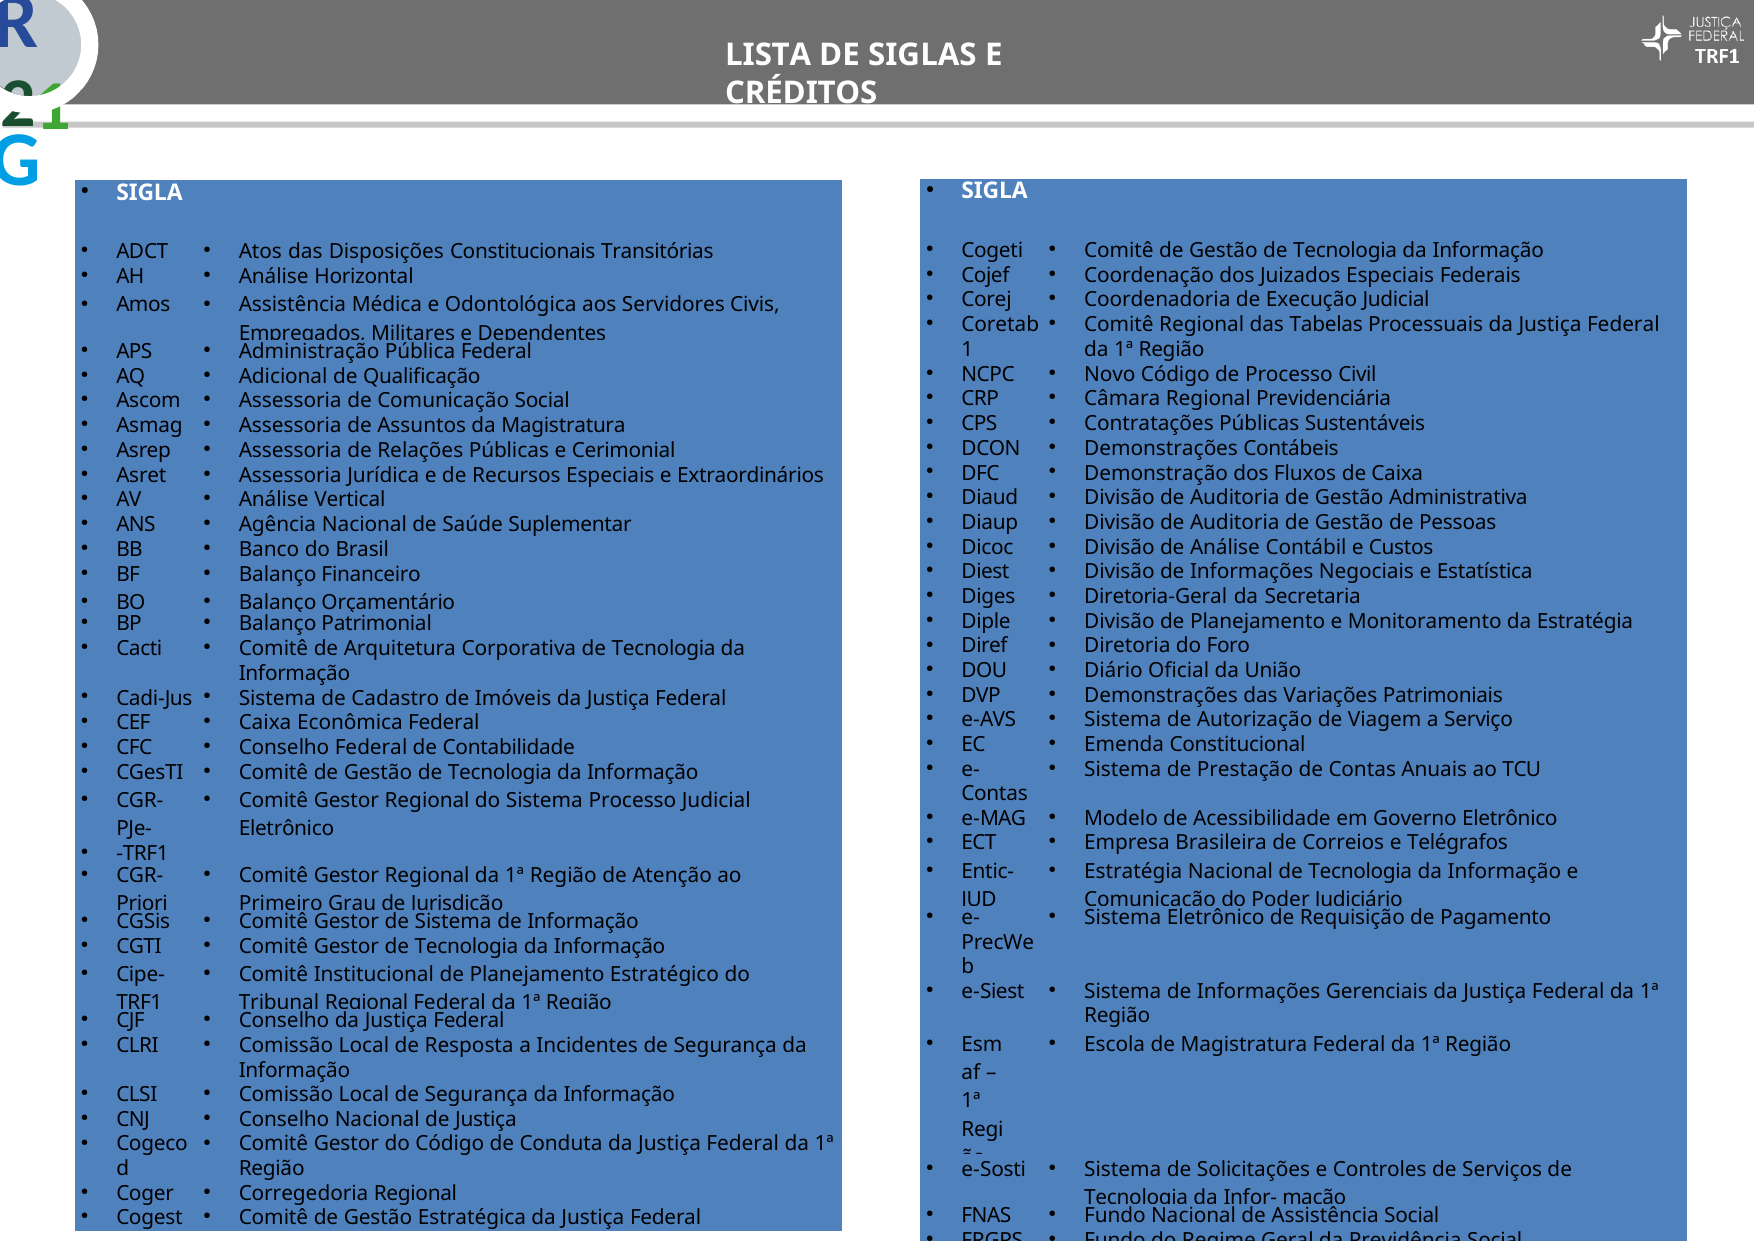

# RG
21
LISTA DE SIGLAS E CRÉDITOS
| SIGLA | |
| --- | --- |
| Cogeti | Comitê de Gestão de Tecnologia da Informação |
| Cojef | Coordenação dos Juizados Especiais Federais |
| Corej | Coordenadoria de Execução Judicial |
| Coretab 1 | Comitê Regional das Tabelas Processuais da Justiça Federal da 1ª Região |
| NCPC | Novo Código de Processo Civil |
| CRP | Câmara Regional Previdenciária |
| CPS | Contratações Públicas Sustentáveis |
| DCON | Demonstrações Contábeis |
| DFC | Demonstração dos Fluxos de Caixa |
| Diaud | Divisão de Auditoria de Gestão Administrativa |
| Diaup | Divisão de Auditoria de Gestão de Pessoas |
| Dicoc | Divisão de Análise Contábil e Custos |
| Diest | Divisão de Informações Negociais e Estatística |
| Diges | Diretoria-Geral da Secretaria |
| Diple | Divisão de Planejamento e Monitoramento da Estratégia |
| Diref | Diretoria do Foro |
| DOU | Diário Oficial da União |
| DVP | Demonstrações das Variações Patrimoniais |
| e-AVS | Sistema de Autorização de Viagem a Serviço |
| EC | Emenda Constitucional |
| e-Contas | Sistema de Prestação de Contas Anuais ao TCU |
| e-MAG | Modelo de Acessibilidade em Governo Eletrônico |
| ECT | Empresa Brasileira de Correios e Telégrafos |
| Entic-JUD | Estratégia Nacional de Tecnologia da Informação e Comunicação do Poder Judiciário |
| e-PrecWeb | Sistema Eletrônico de Requisição de Pagamento |
| e-Siest | Sistema de Informações Gerenciais da Justiça Federal da 1ª Região |
| Esmaf – 1ª Região | Escola de Magistratura Federal da 1ª Região |
| e-Sosti | Sistema de Solicitações e Controles de Serviços de Tecnologia da Infor- mação |
| FNAS | Fundo Nacional de Assistência Social |
| FRGPS | Fundo do Regime Geral da Previdência Social |
| Funasa | Fundação Nacional de Saúde |
| GAJ | Gratificação de Atividade Judiciária |
| Iasa | Índice de Acompanhamento da Sustentabilidade na Administração |
| SIGLA | |
| --- | --- |
| ADCT | Atos das Disposições Constitucionais Transitórias |
| AH | Análise Horizontal |
| Amos | Assistência Médica e Odontológica aos Servidores Civis, Empregados, Militares e Dependentes |
| APS | Administração Pública Federal |
| AQ | Adicional de Qualificação |
| Ascom | Assessoria de Comunicação Social |
| Asmag | Assessoria de Assuntos da Magistratura |
| Asrep | Assessoria de Relações Públicas e Cerimonial |
| Asret | Assessoria Jurídica e de Recursos Especiais e Extraordinários |
| AV | Análise Vertical |
| ANS | Agência Nacional de Saúde Suplementar |
| BB | Banco do Brasil |
| BF | Balanço Financeiro |
| BO | Balanço Orçamentário |
| BP | Balanço Patrimonial |
| Cacti | Comitê de Arquitetura Corporativa de Tecnologia da Informação |
| Cadi-Jus | Sistema de Cadastro de Imóveis da Justiça Federal |
| CEF | Caixa Econômica Federal |
| CFC | Conselho Federal de Contabilidade |
| CGesTI | Comitê de Gestão de Tecnologia da Informação |
| CGR-PJe- -TRF1 | Comitê Gestor Regional do Sistema Processo Judicial Eletrônico |
| CGR-Priori | Comitê Gestor Regional da 1ª Região de Atenção ao Primeiro Grau de Jurisdição |
| CGSis | Comitê Gestor de Sistema de Informação |
| CGTI | Comitê Gestor de Tecnologia da Informação |
| Cipe-TRF1 | Comitê Institucional de Planejamento Estratégico do Tribunal Regional Federal da 1ª Região |
| CJF | Conselho da Justiça Federal |
| CLRI | Comissão Local de Resposta a Incidentes de Segurança da Informação |
| CLSI | Comissão Local de Segurança da Informação |
| CNJ | Conselho Nacional de Justiça |
| Cogecod | Comitê Gestor do Código de Conduta da Justiça Federal da 1ª Região |
| Coger | Corregedoria Regional |
| Cogest | Comitê de Gestão Estratégica da Justiça Federal |